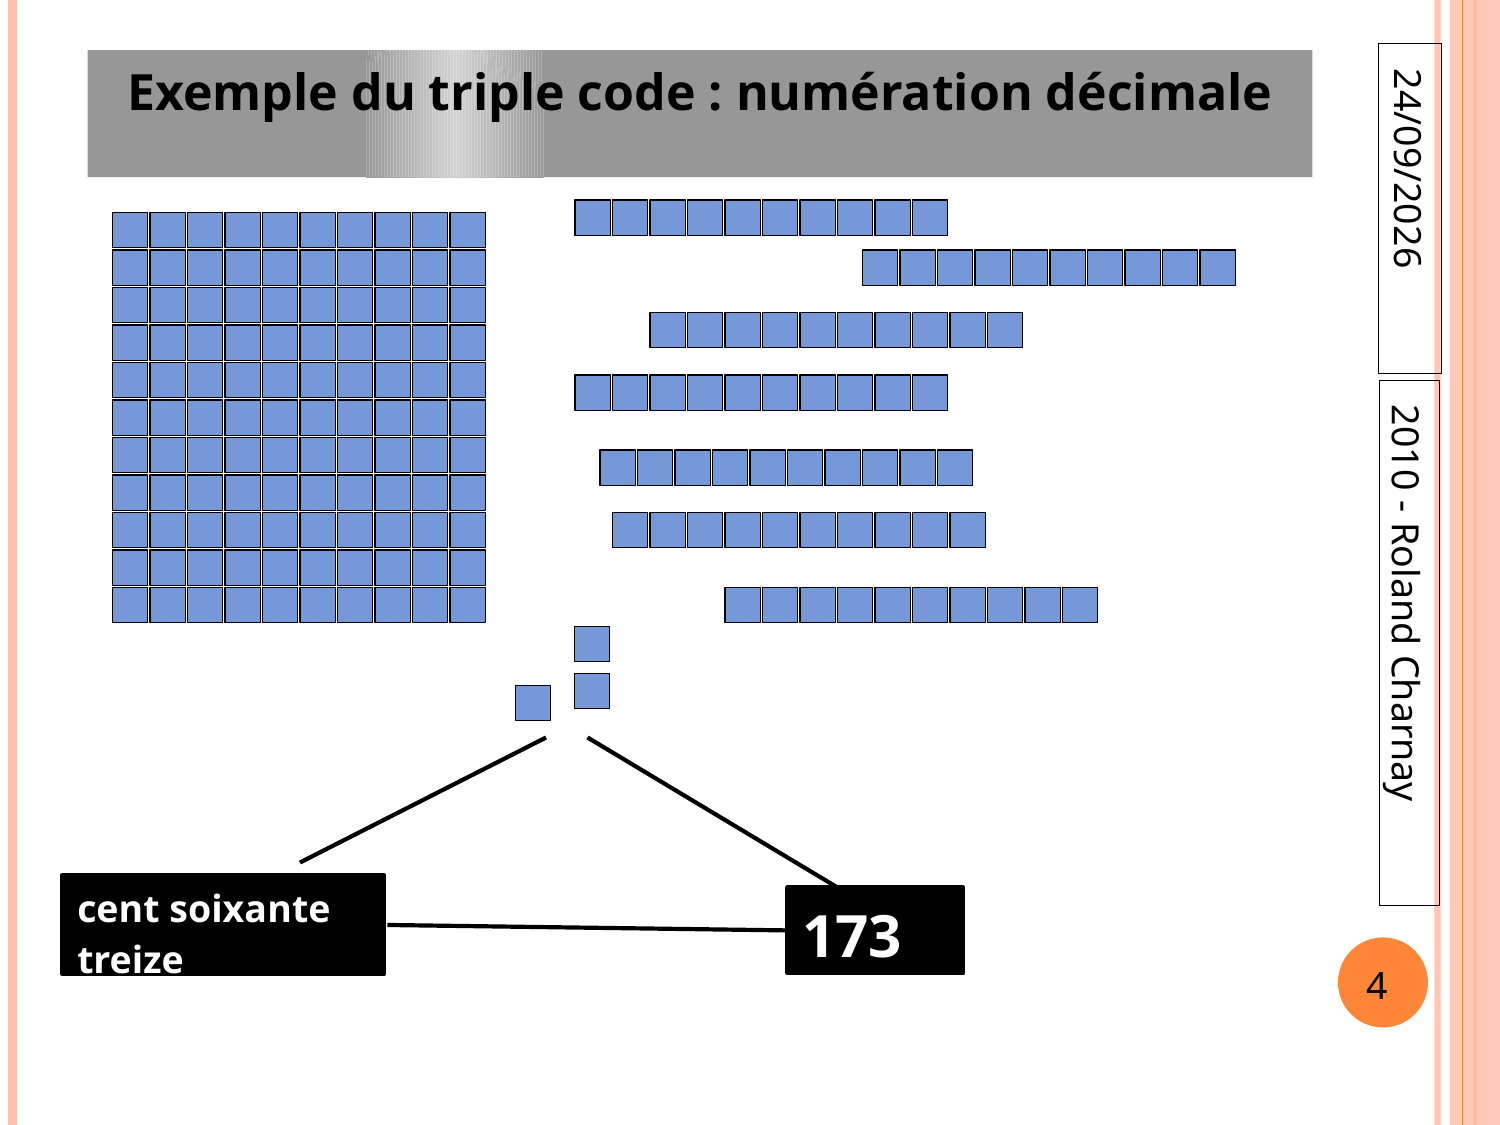

# Exemple du triple code : numération décimale
cent soixante-treize
173